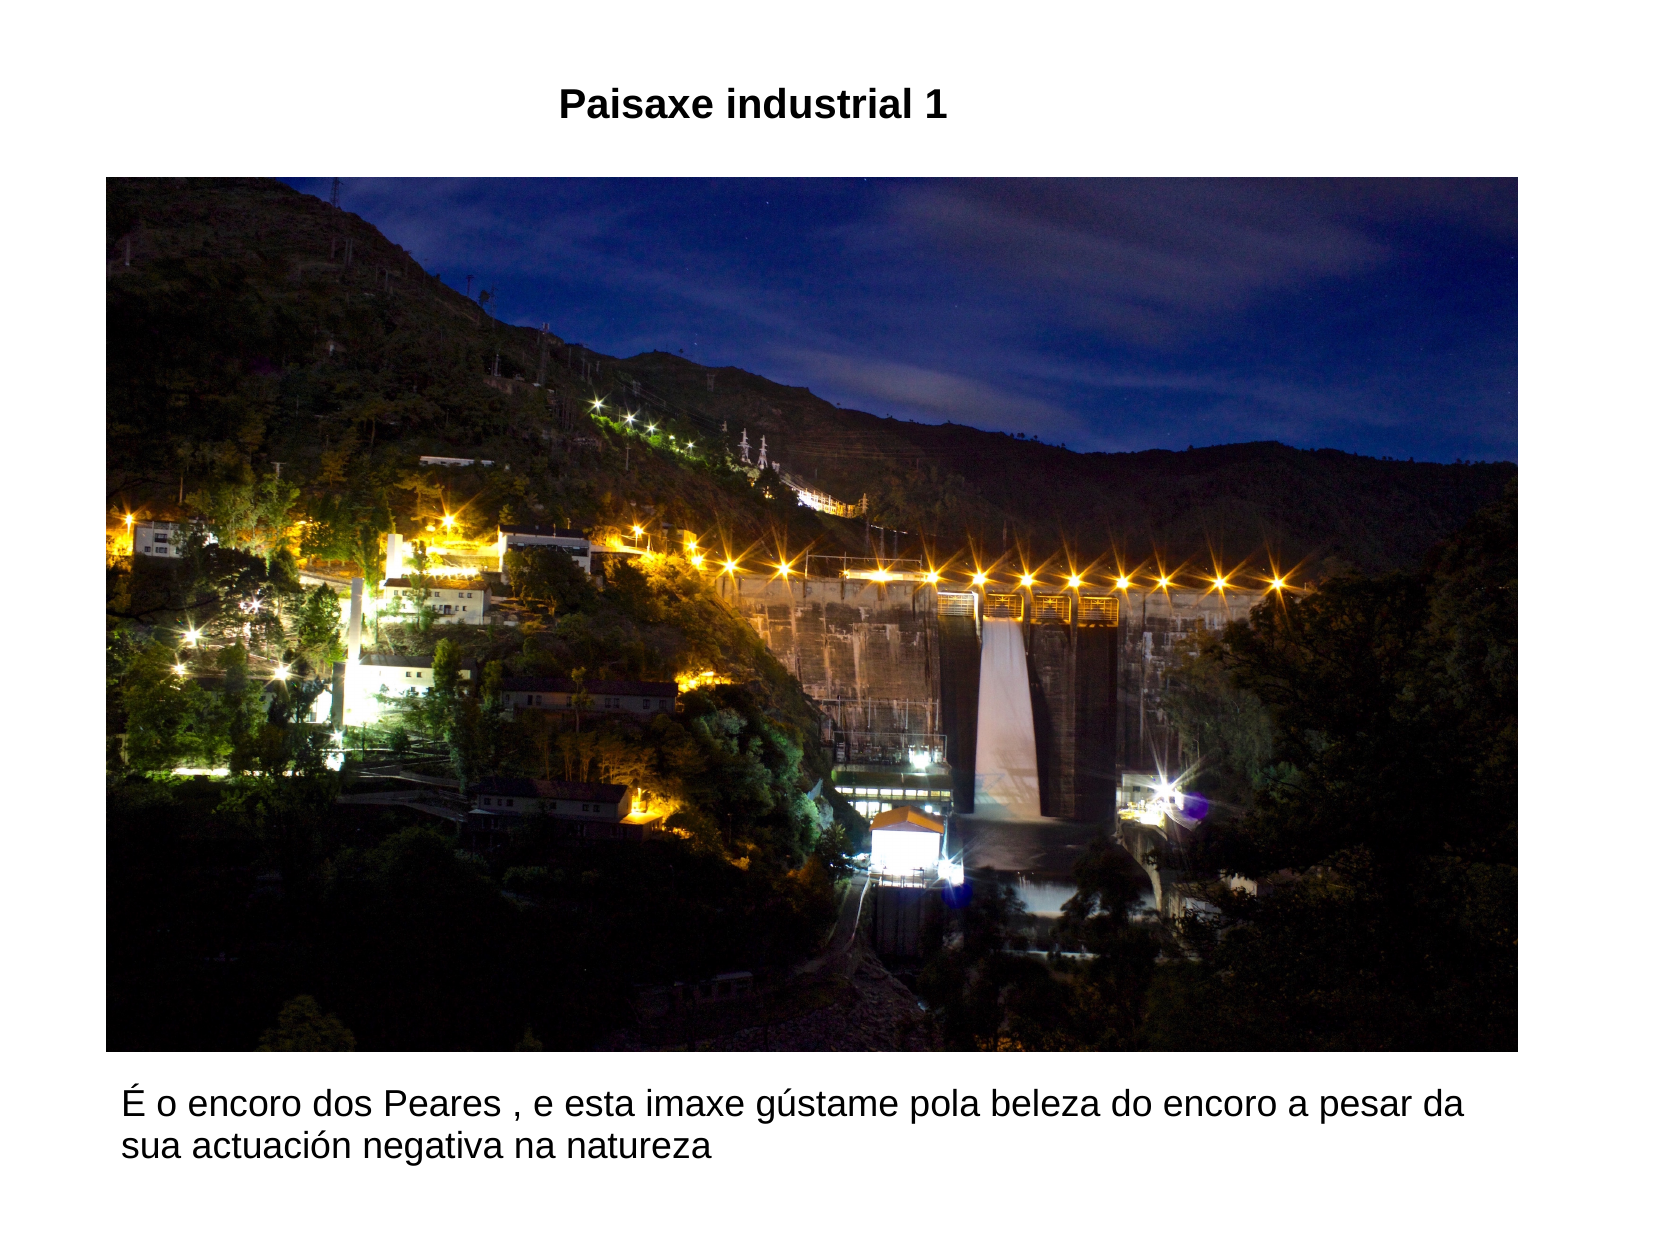

Paisaxe industrial 1
É o encoro dos Peares , e esta imaxe gústame pola beleza do encoro a pesar da sua actuación negativa na natureza